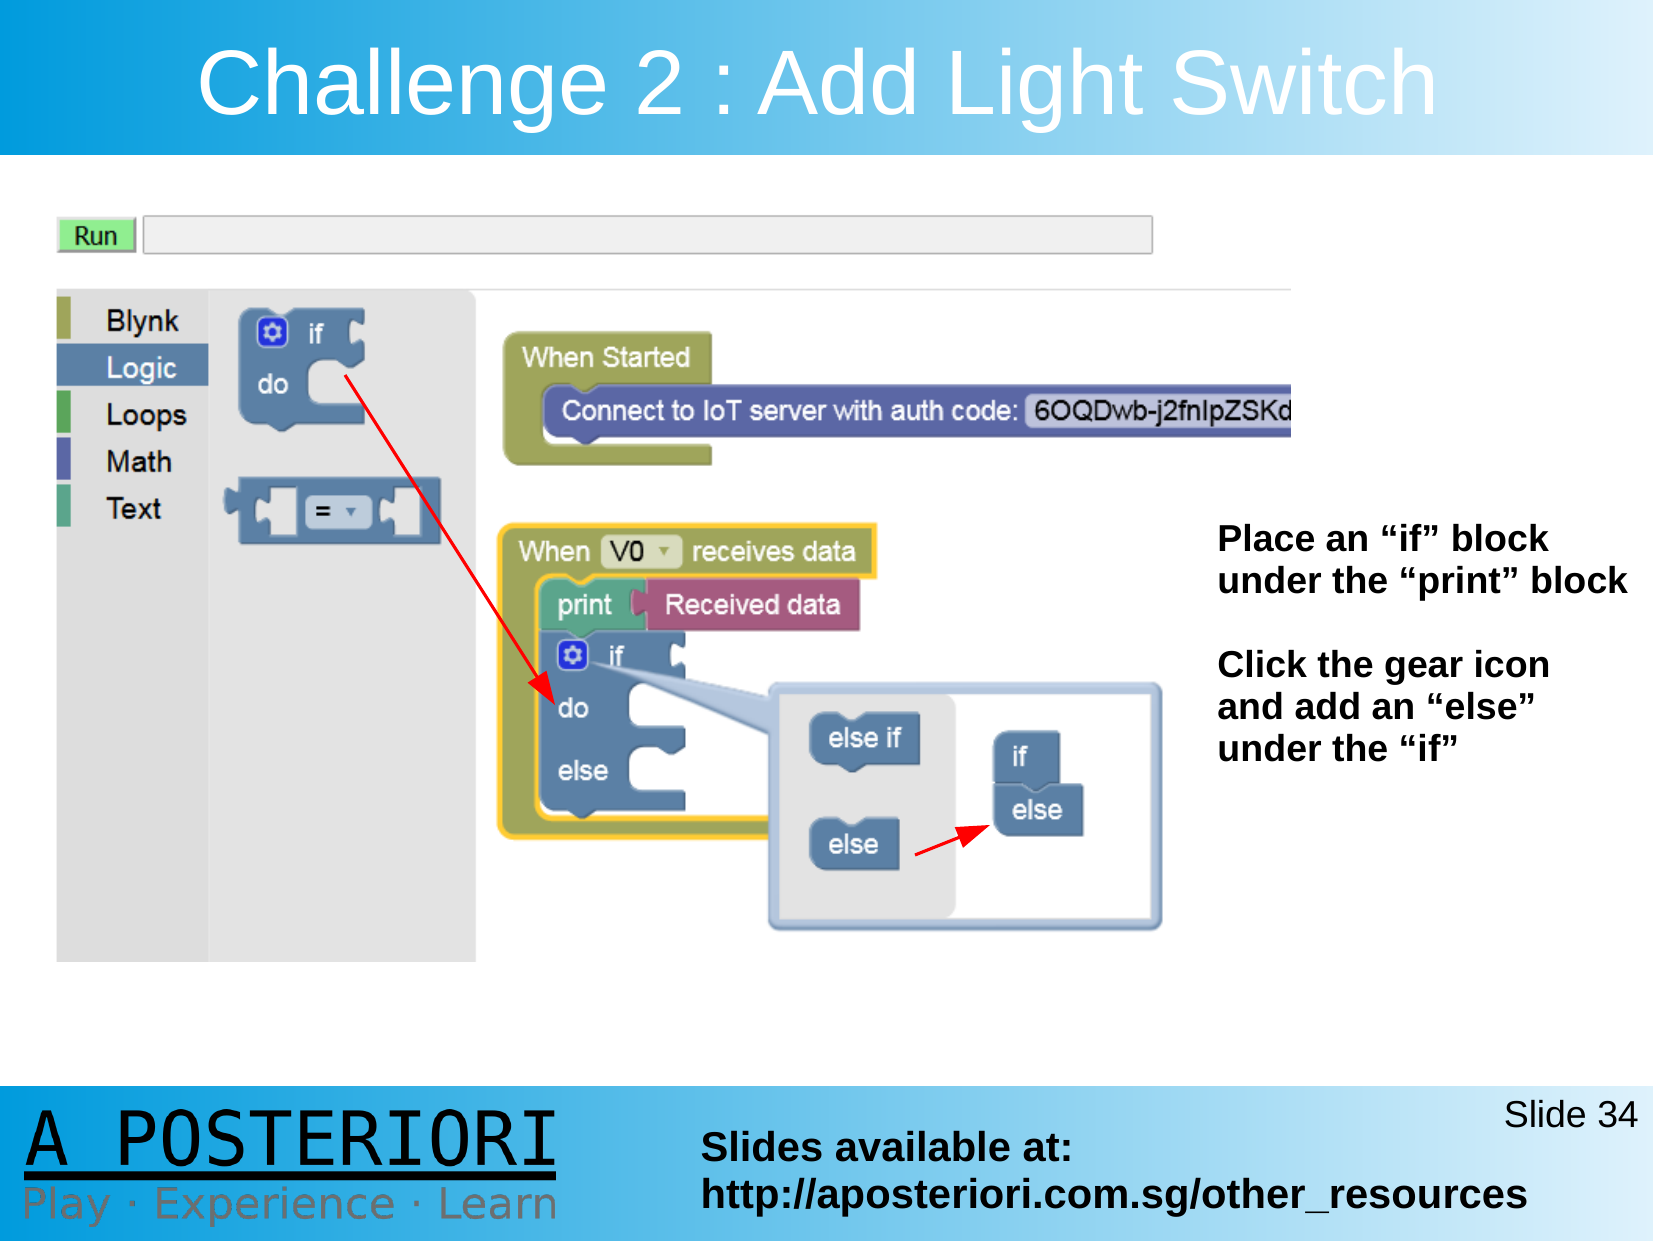

# Challenge 2 : Add Light Switch
Place an “if” block
under the “print” block
Click the gear icon
and add an “else”
under the “if”